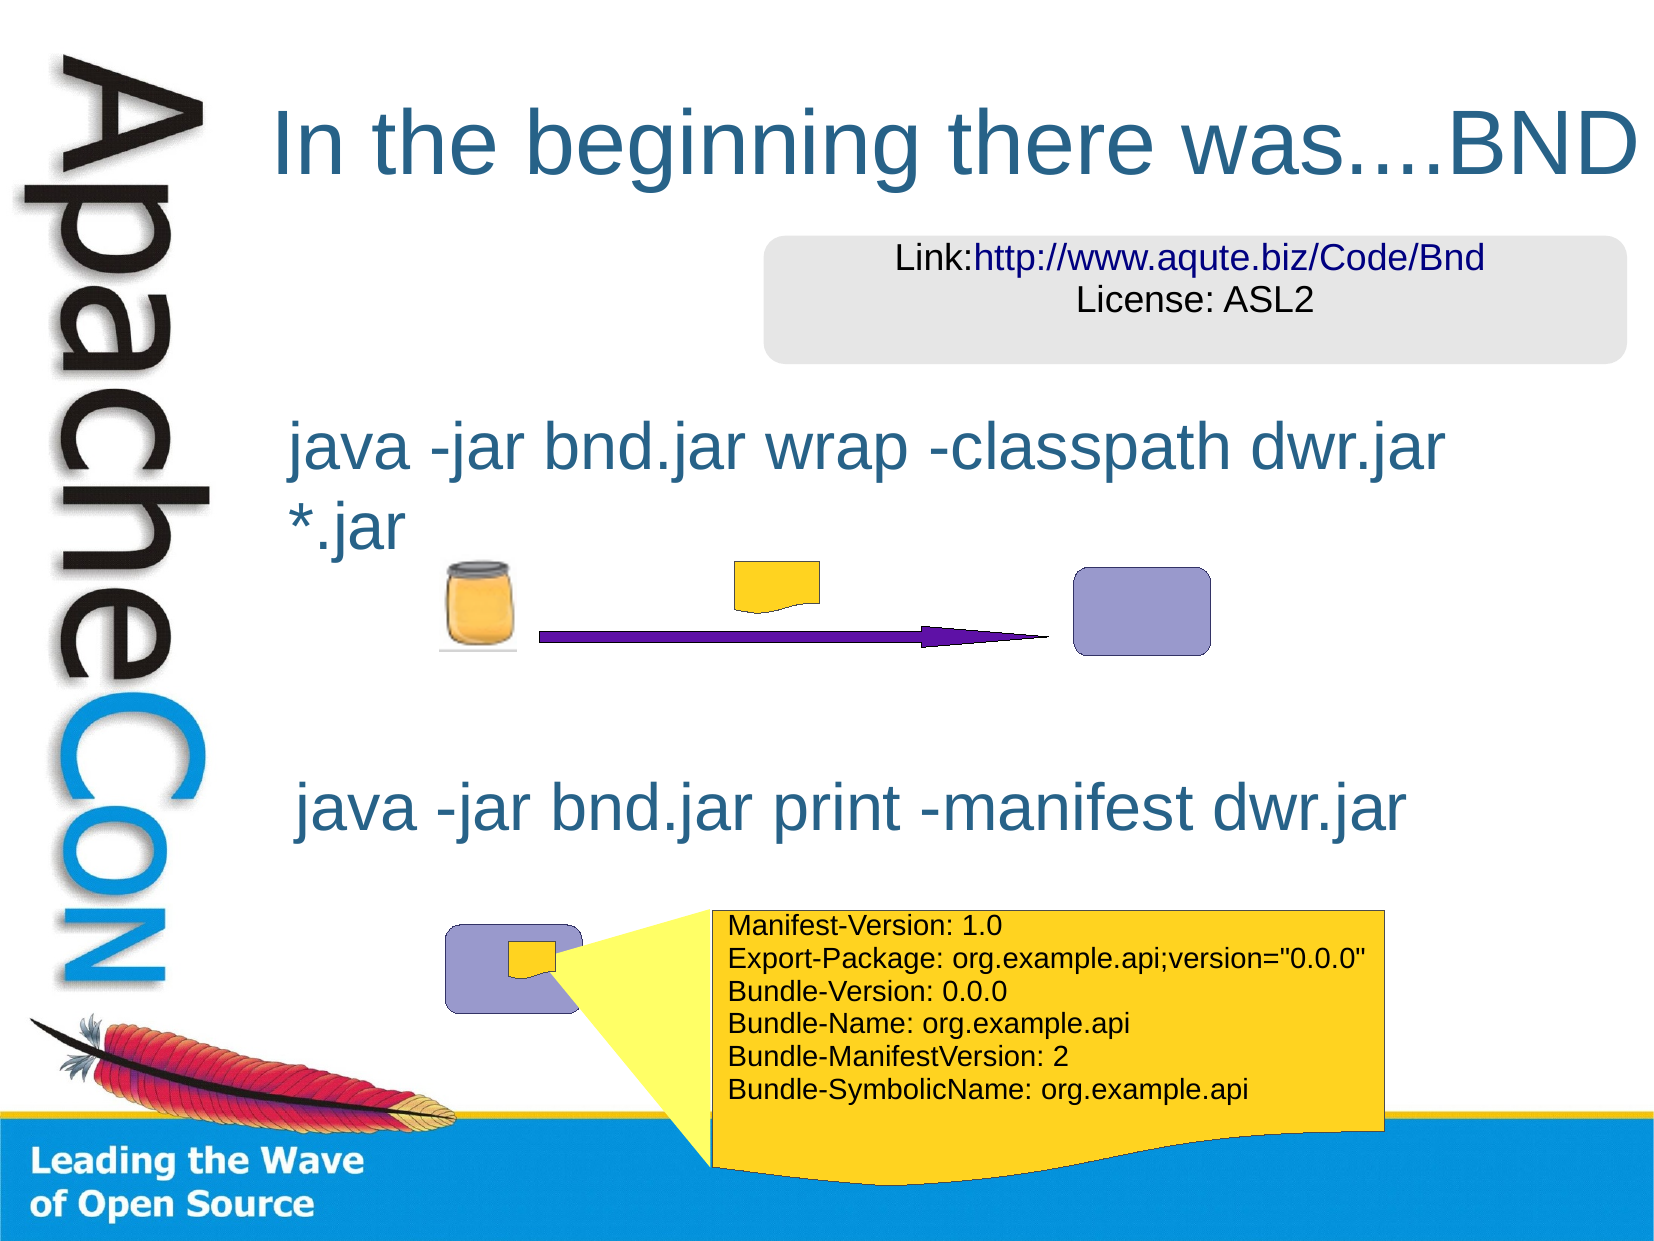

# In the beginning there was....BND
Link:http://www.aqute.biz/Code/Bnd
License: ASL2
java -jar bnd.jar wrap -classpath dwr.jar *.jar
java -jar bnd.jar print -manifest dwr.jar
Manifest-Version: 1.0
Export-Package: org.example.api;version="0.0.0"
Bundle-Version: 0.0.0
Bundle-Name: org.example.api
Bundle-ManifestVersion: 2
Bundle-SymbolicName: org.example.api